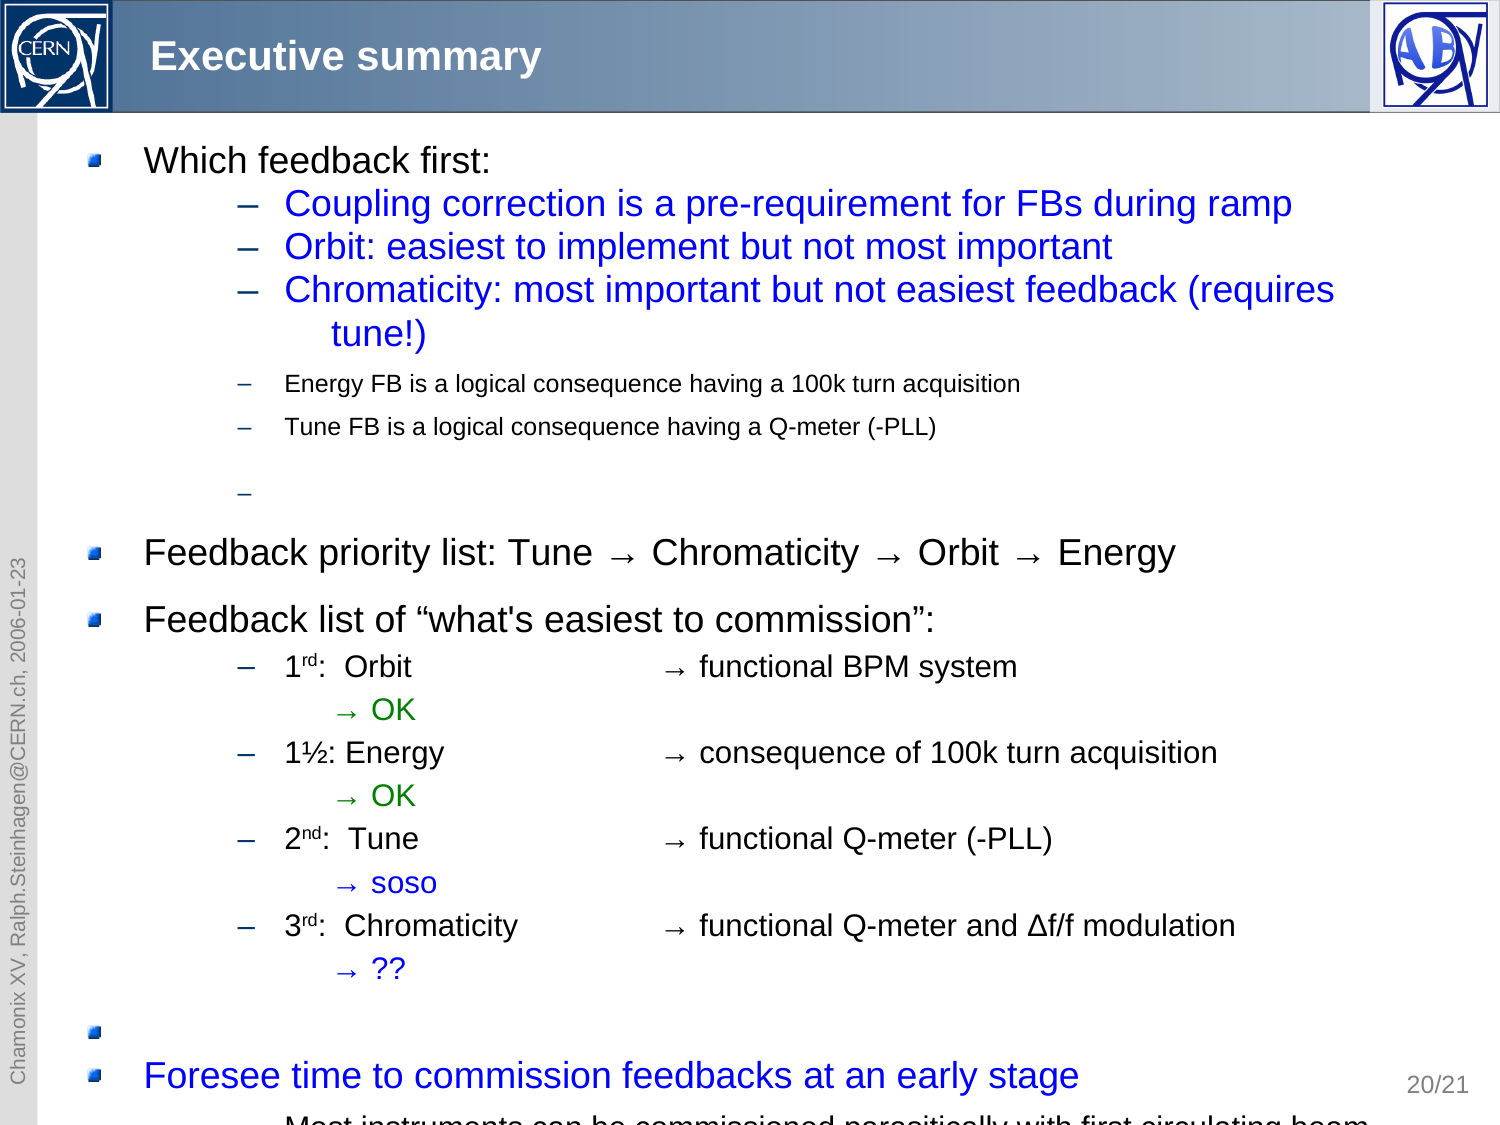

# Executive summary
Which feedback first:
Coupling correction is a pre-requirement for FBs during ramp
Orbit: easiest to implement but not most important
Chromaticity: most important but not easiest feedback (requires tune!)
Energy FB is a logical consequence having a 100k turn acquisition
Tune FB is a logical consequence having a Q-meter (-PLL)
Feedback priority list: Tune → Chromaticity → Orbit → Energy
Feedback list of “what's easiest to commission”:
1rd: Orbit		→ functional BPM system 			→ OK
1½: Energy 		→ consequence of 100k turn acquisition 		→ OK
2nd: Tune		→ functional Q-meter (-PLL)			→ soso
3rd: Chromaticity	→ functional Q-meter and Δf/f modulation		→ ??
Foresee time to commission feedbacks at an early stage
Most instruments can be commissioned parasitically with first circulating beam
Foresee semi-automatic control (measure→correct) implementations (poorman's feedbacks)
Investment now (!!) will help later with and save time while ramping the beam